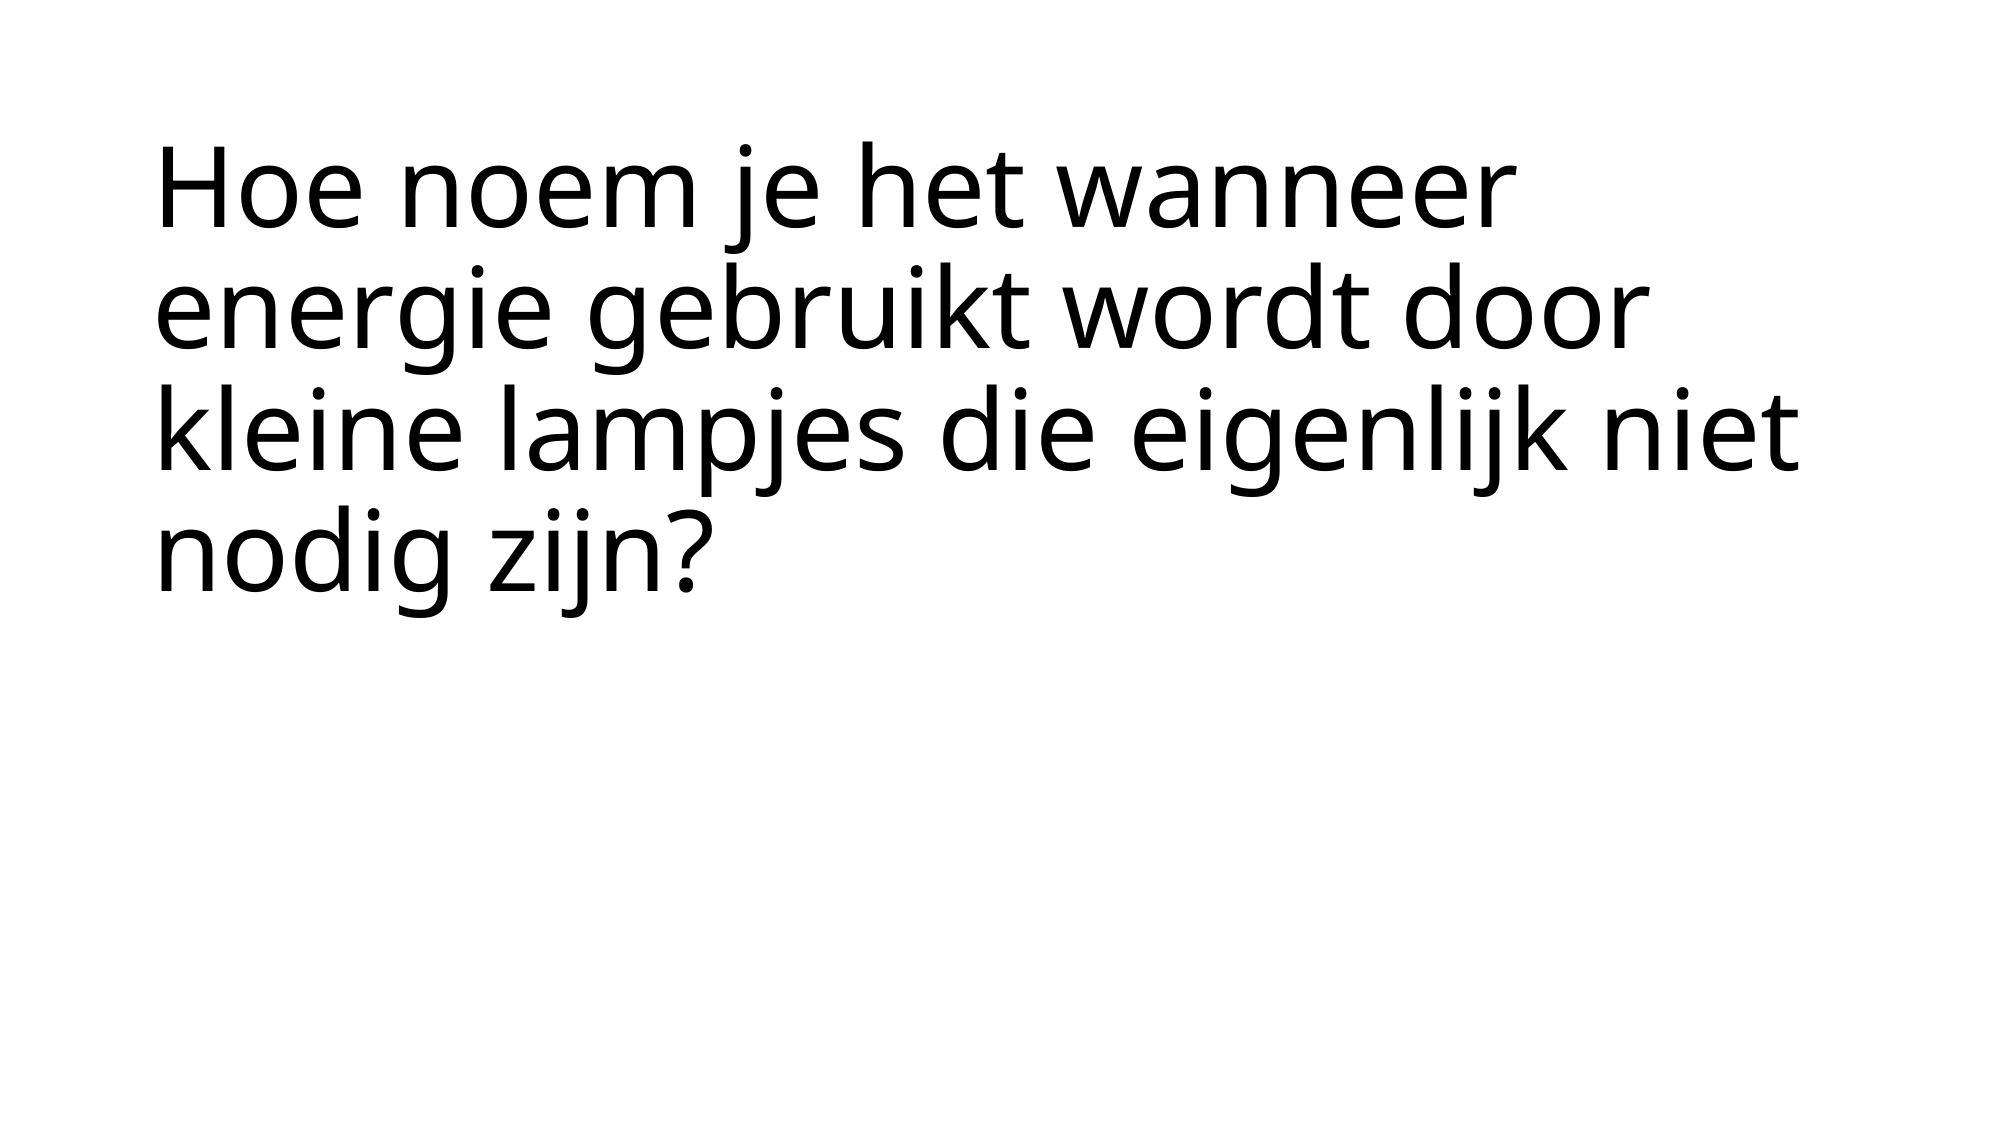

# Hoe noem je het wanneer energie gebruikt wordt door kleine lampjes die eigenlijk niet nodig zijn?